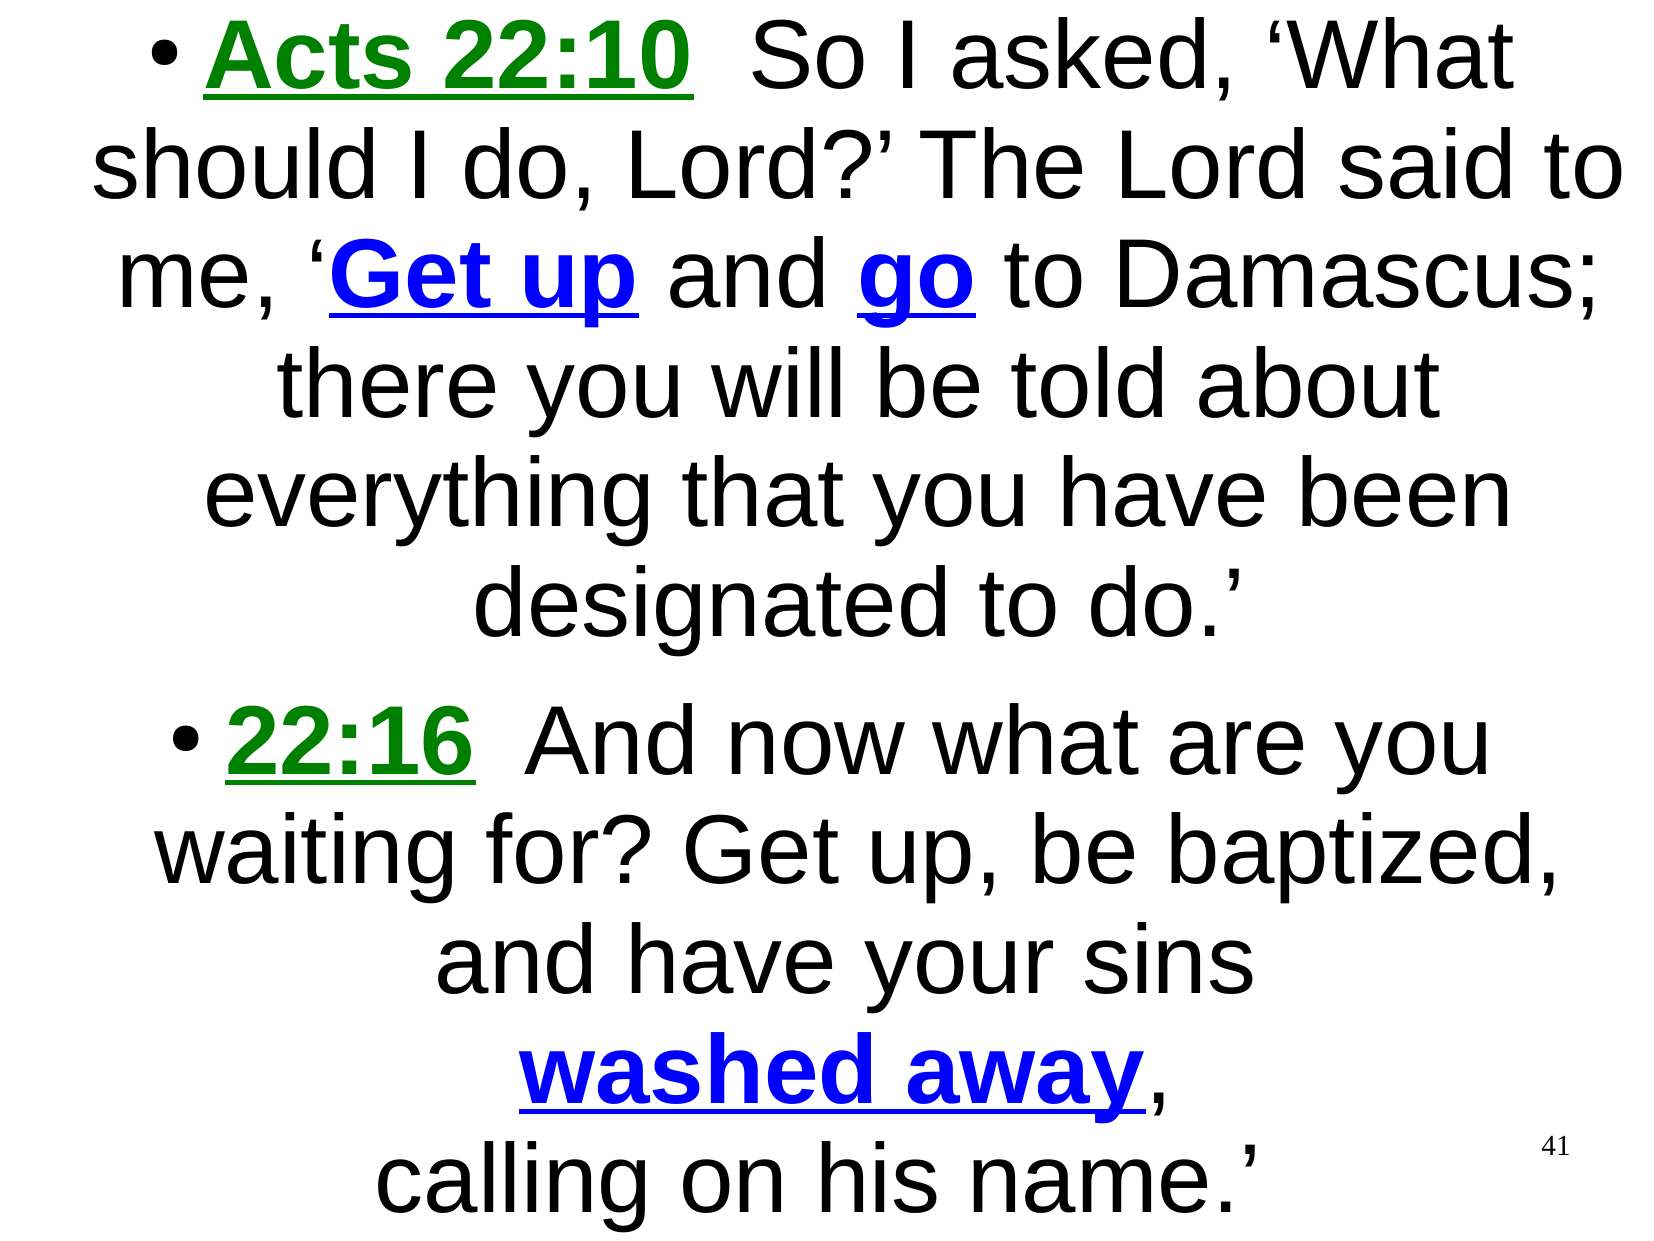

# Acts 22:10  So I asked, ‘What should I do, Lord?’ The Lord said to me, ‘Get up and go to Damascus; there you will be told about everything that you have been designated to do.’
22:16  And now what are you waiting for? Get up, be baptized, and have your sins
washed away,
calling on his name.’
41